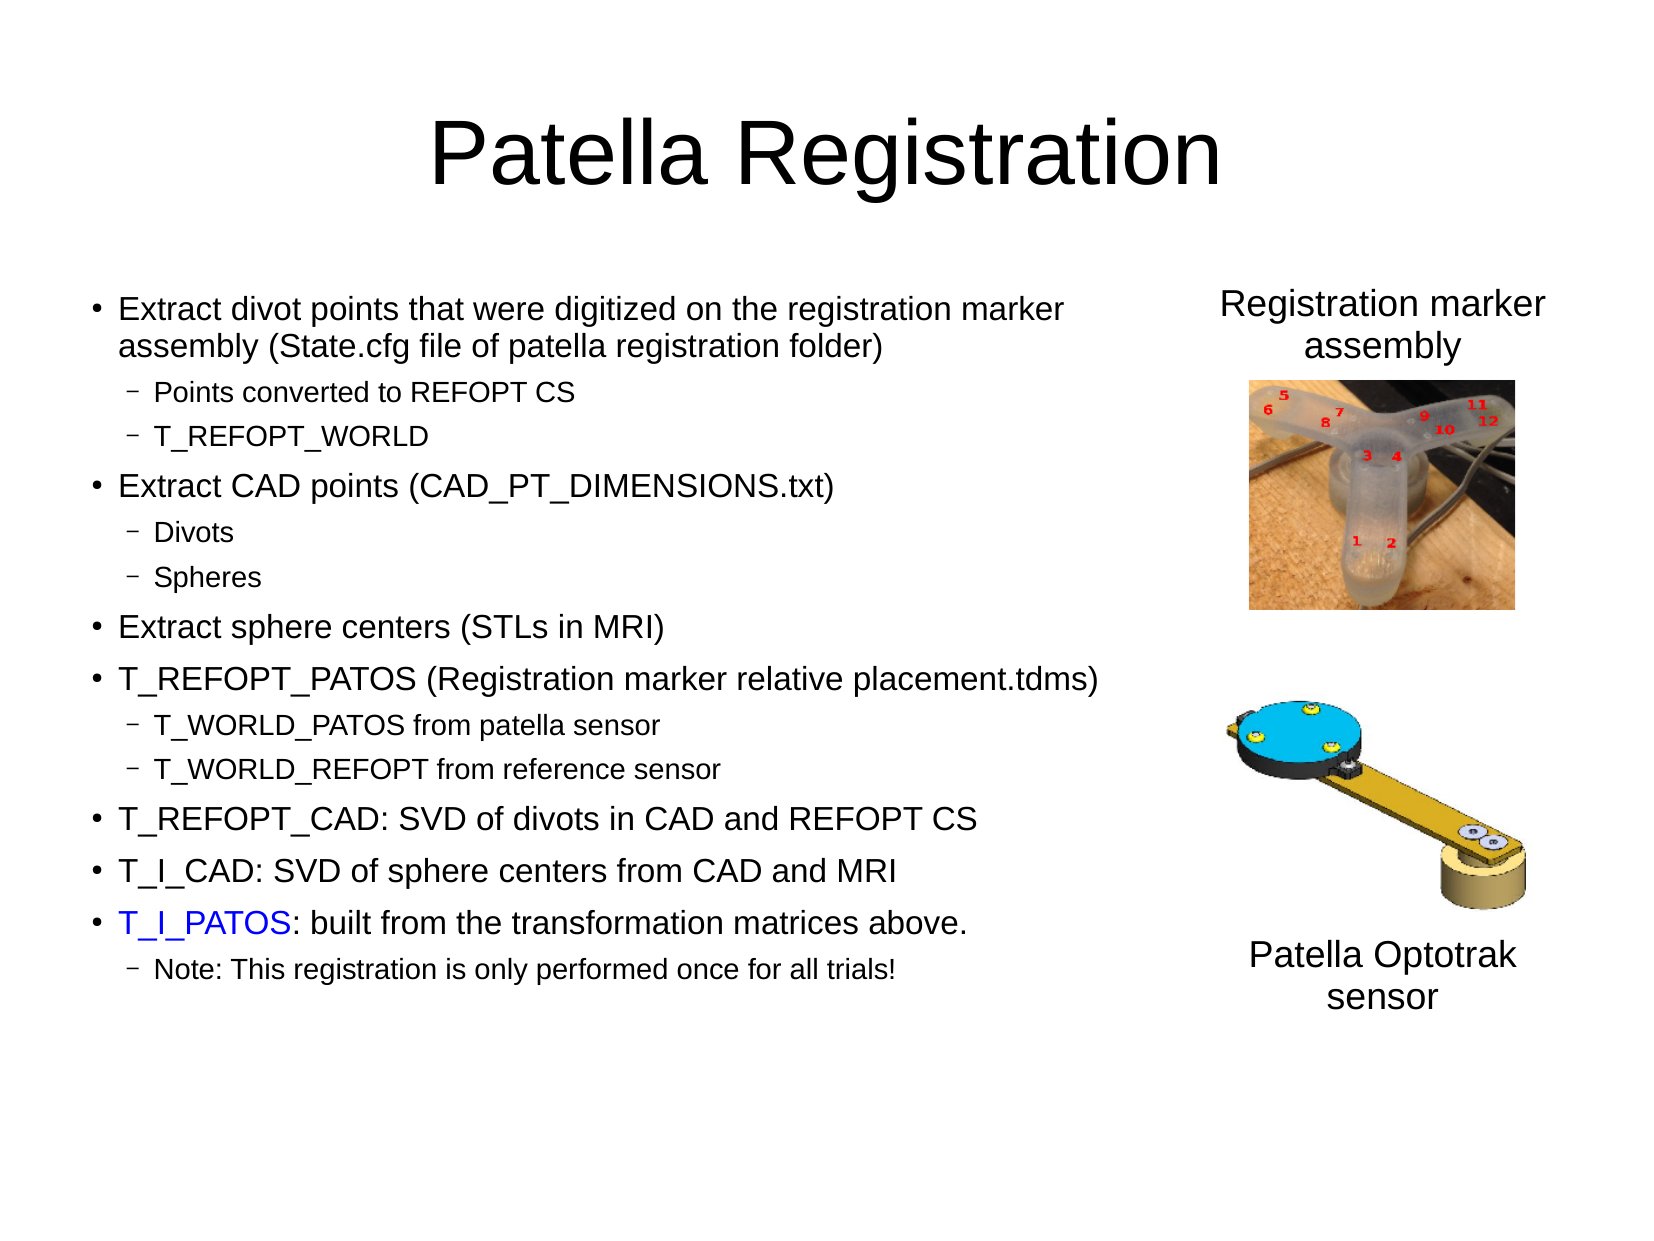

# Patella Registration
Registration marker assembly
Extract divot points that were digitized on the registration marker assembly (State.cfg file of patella registration folder)
Points converted to REFOPT CS
T_REFOPT_WORLD
Extract CAD points (CAD_PT_DIMENSIONS.txt)
Divots
Spheres
Extract sphere centers (STLs in MRI)
T_REFOPT_PATOS (Registration marker relative placement.tdms)
T_WORLD_PATOS from patella sensor
T_WORLD_REFOPT from reference sensor
T_REFOPT_CAD: SVD of divots in CAD and REFOPT CS
T_I_CAD: SVD of sphere centers from CAD and MRI
T_I_PATOS: built from the transformation matrices above.
Note: This registration is only performed once for all trials!
Patella Optotrak sensor